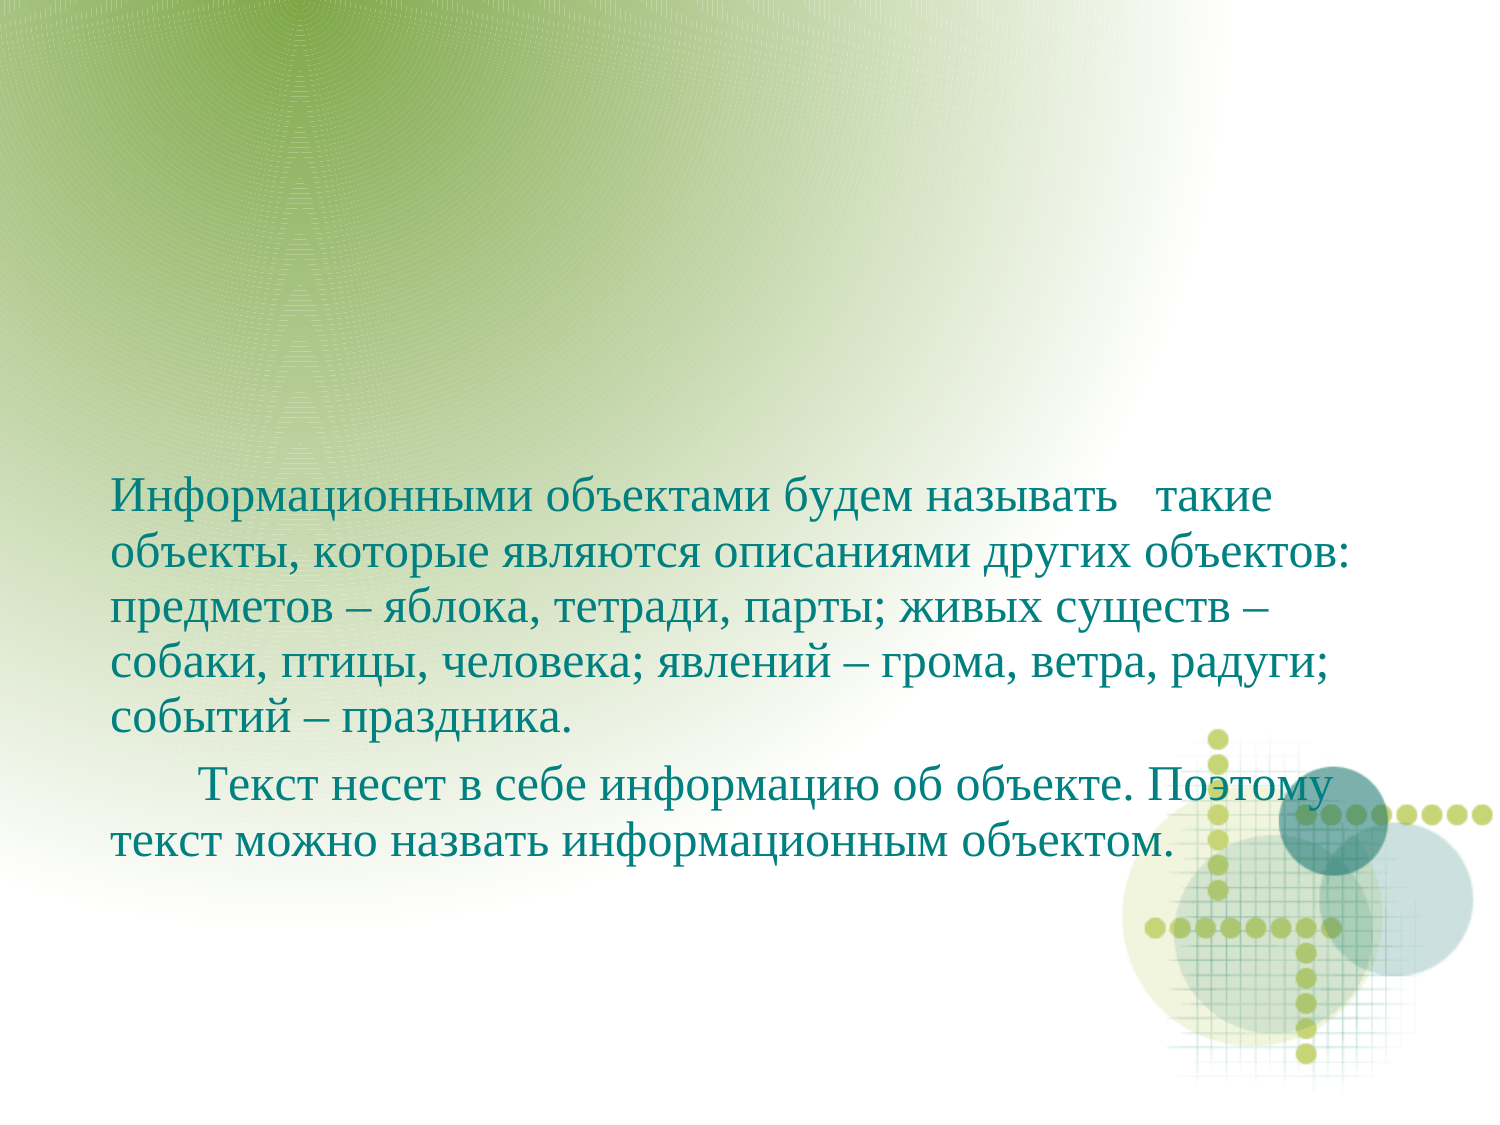

#
Информационными объектами будем называть такие объекты, которые являются описаниями других объектов: предметов – яблока, тетради, парты; живых существ – собаки, птицы, человека; явлений – грома, ветра, радуги; событий – праздника.
 Текст несет в себе информацию об объекте. Поэтому текст можно назвать информационным объектом.